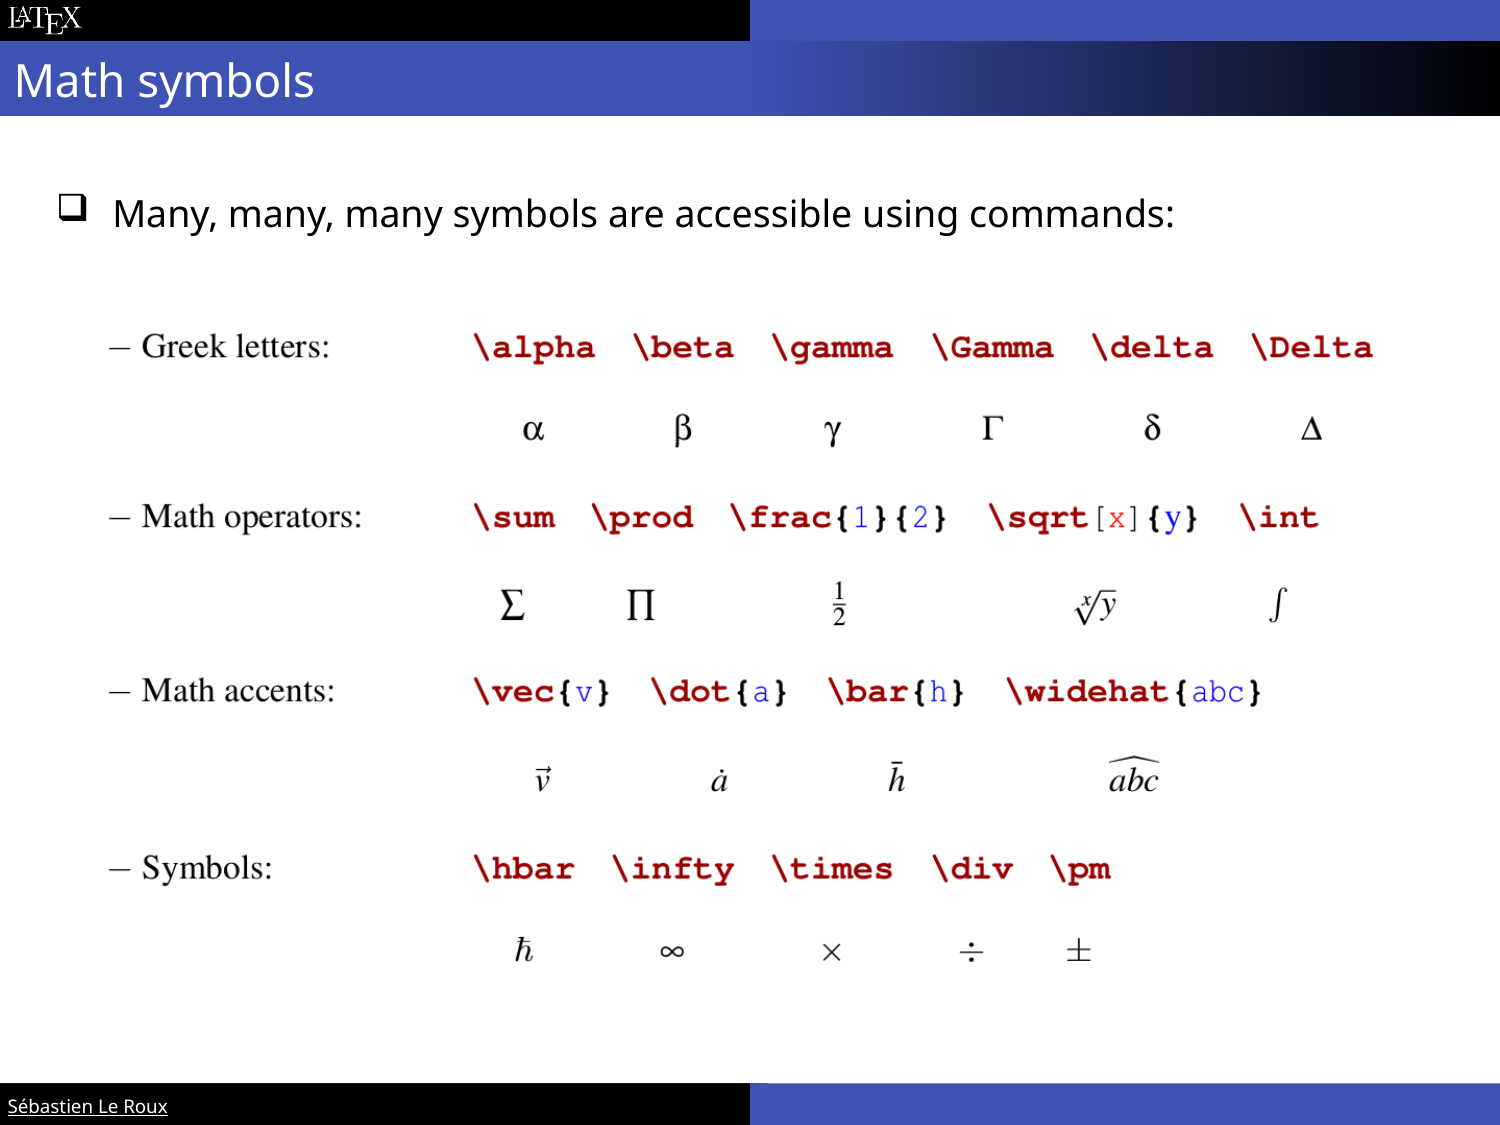

# Math symbols
Many, many, many symbols are accessible using commands: